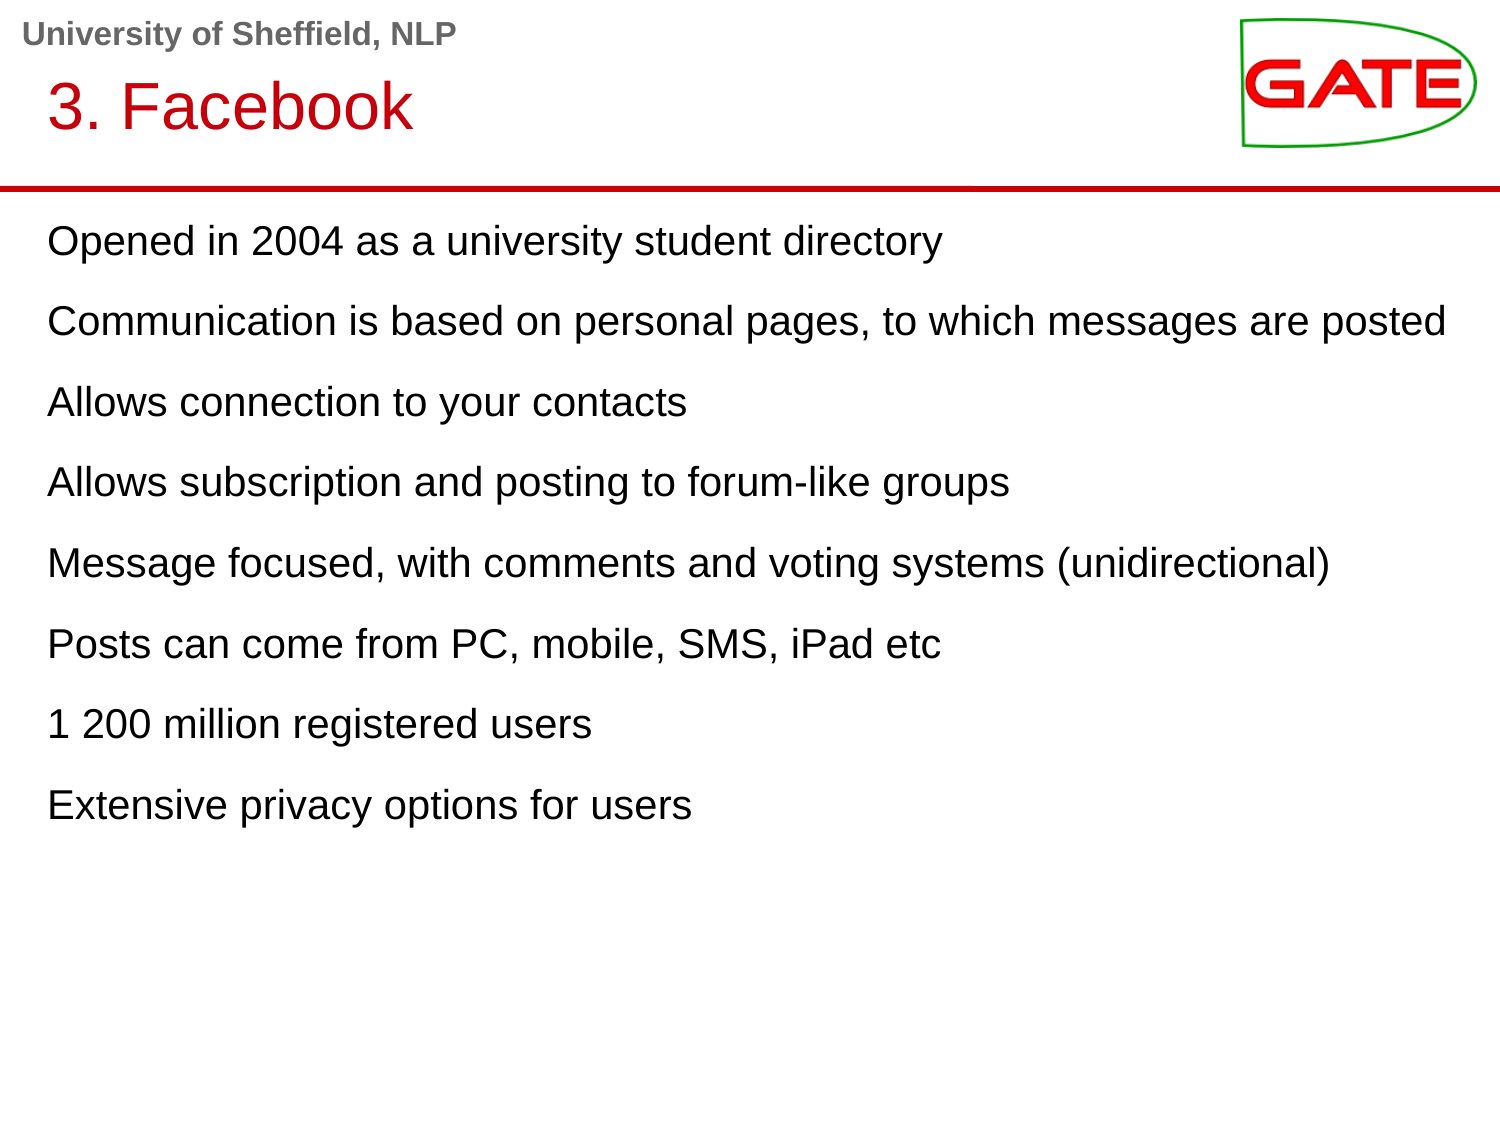

3. Facebook
Opened in 2004 as a university student directory
Communication is based on personal pages, to which messages are posted
Allows connection to your contacts
Allows subscription and posting to forum-like groups
Message focused, with comments and voting systems (unidirectional)
Posts can come from PC, mobile, SMS, iPad etc
1 200 million registered users
Extensive privacy options for users